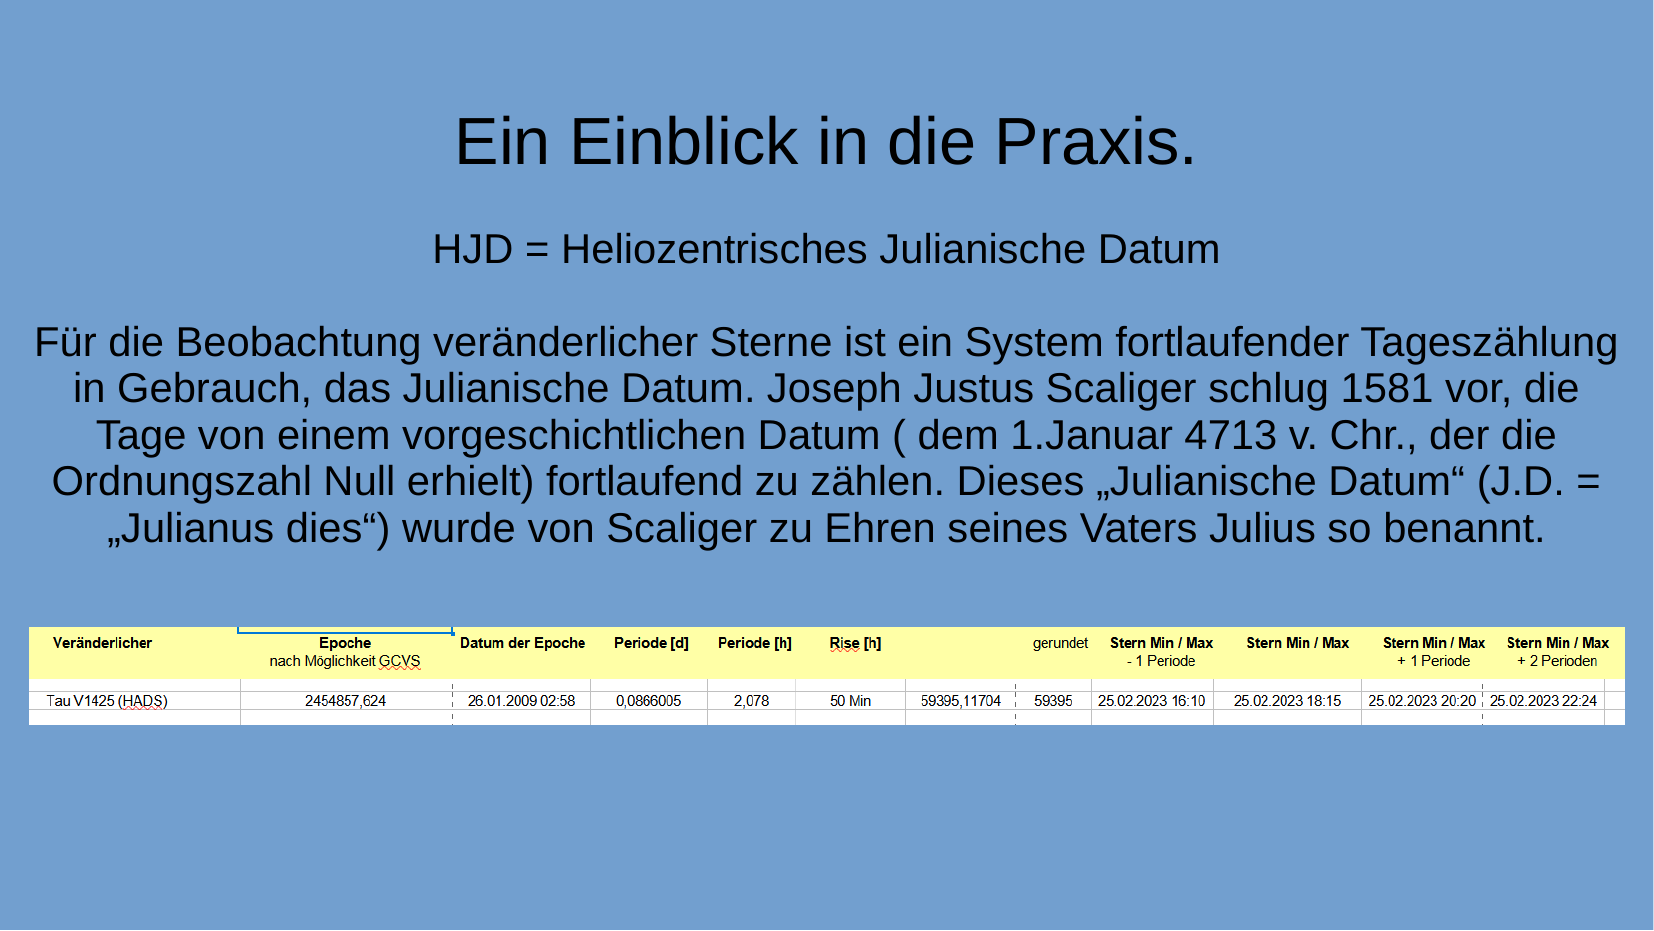

Ein Einblick in die Praxis.
HJD = Heliozentrisches Julianische Datum
Für die Beobachtung veränderlicher Sterne ist ein System fortlaufender Tageszählung in Gebrauch, das Julianische Datum. Joseph Justus Scaliger schlug 1581 vor, die Tage von einem vorgeschichtlichen Datum ( dem 1.Januar 4713 v. Chr., der die Ordnungszahl Null erhielt) fortlaufend zu zählen. Dieses „Julianische Datum“ (J.D. = „Julianus dies“) wurde von Scaliger zu Ehren seines Vaters Julius so benannt.